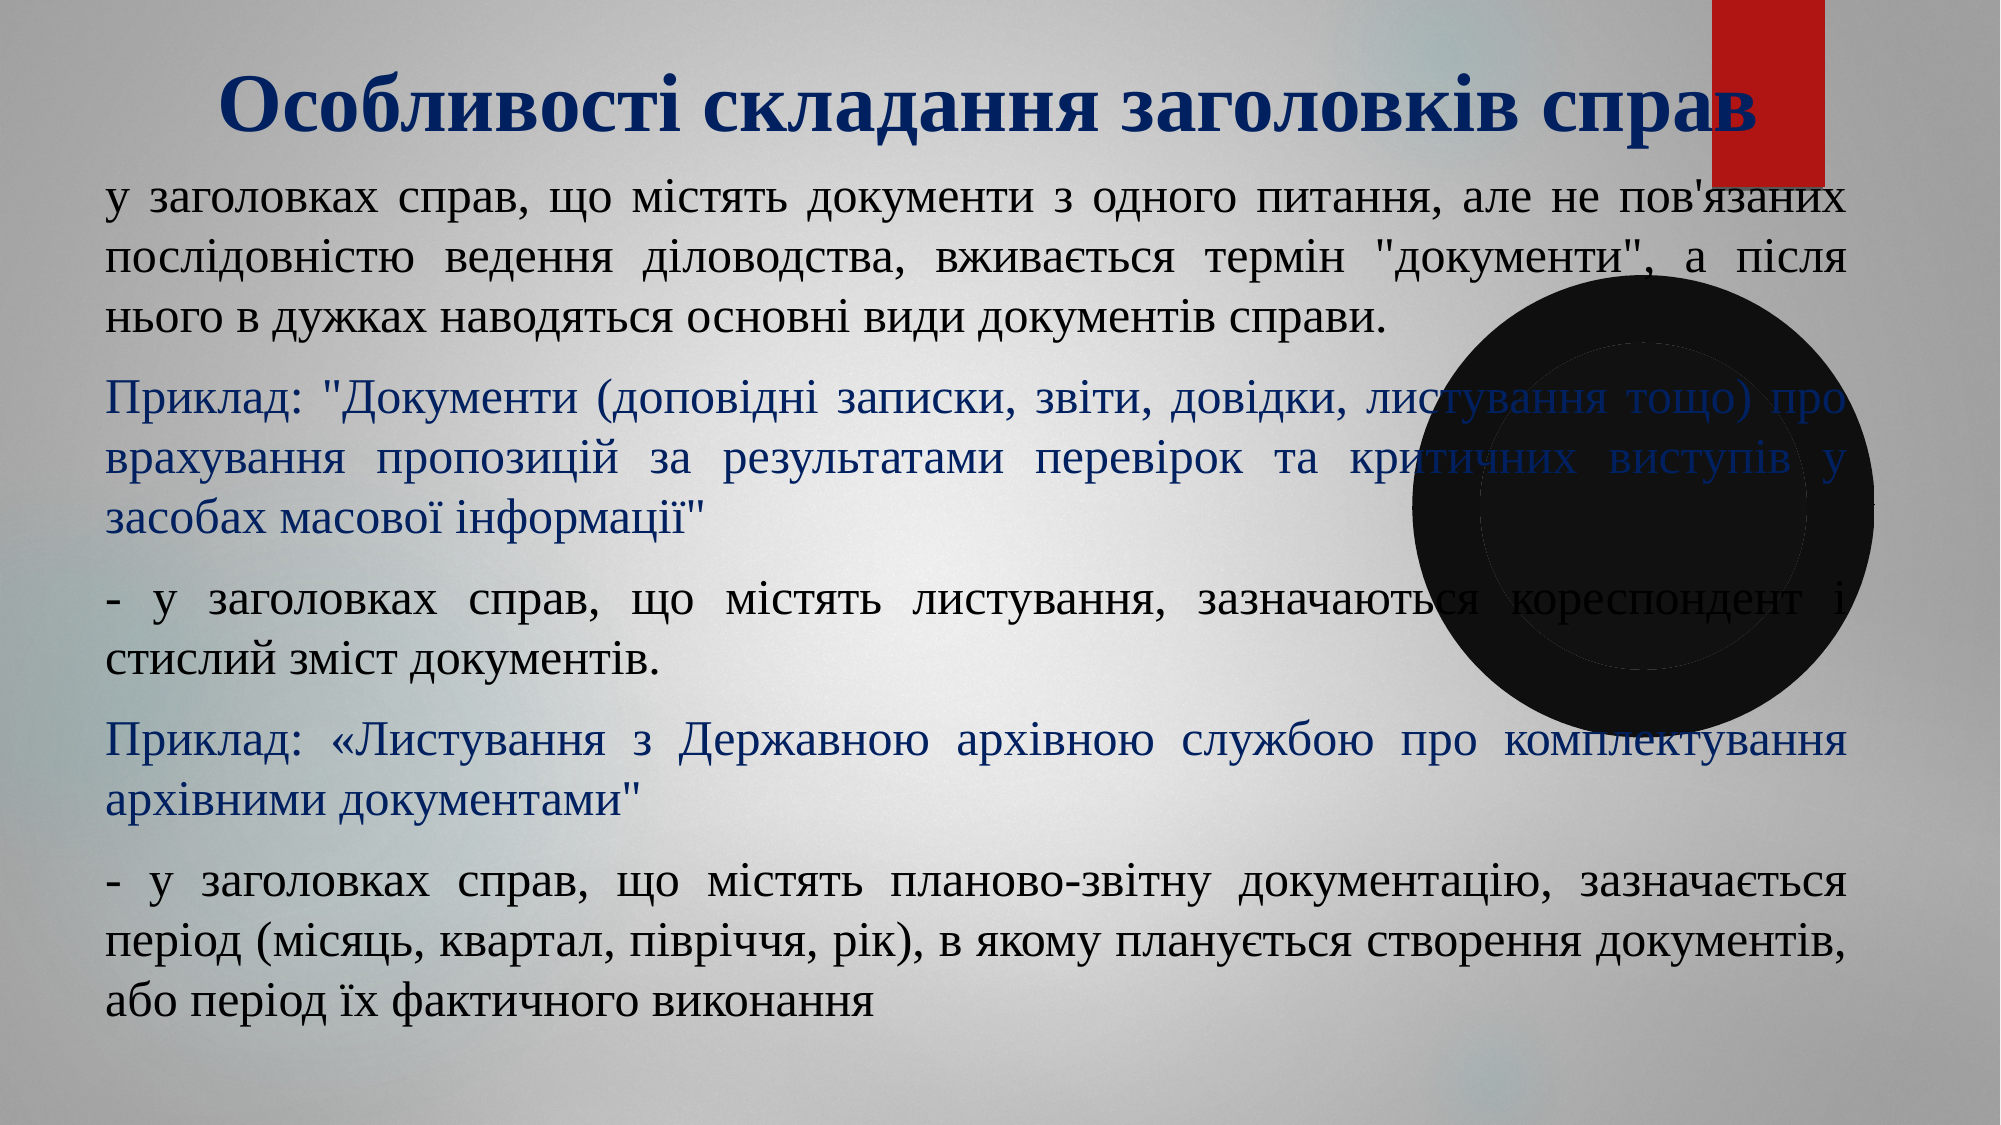

# Особливості складання заголовків справ
у заголовках справ, що містять документи з одного питання, але не пов'язаних послідовністю ведення діловодства, вживається термін "документи", а після нього в дужках наводяться основні види документів справи.
Приклад: "Документи (доповідні записки, звіти, довідки, листування тощо) про врахування пропозицій за результатами перевірок та критичних виступів у засобах масової інформації"
- у заголовках справ, що містять листування, зазначаються кореспондент і стислий зміст документів.
Приклад: «Листування з Державною архівною службою про комплектування архівними документами"
- у заголовках справ, що містять планово-звітну документацію, зазначається період (місяць, квартал, півріччя, рік), в якому планується створення документів, або період їх фактичного виконання